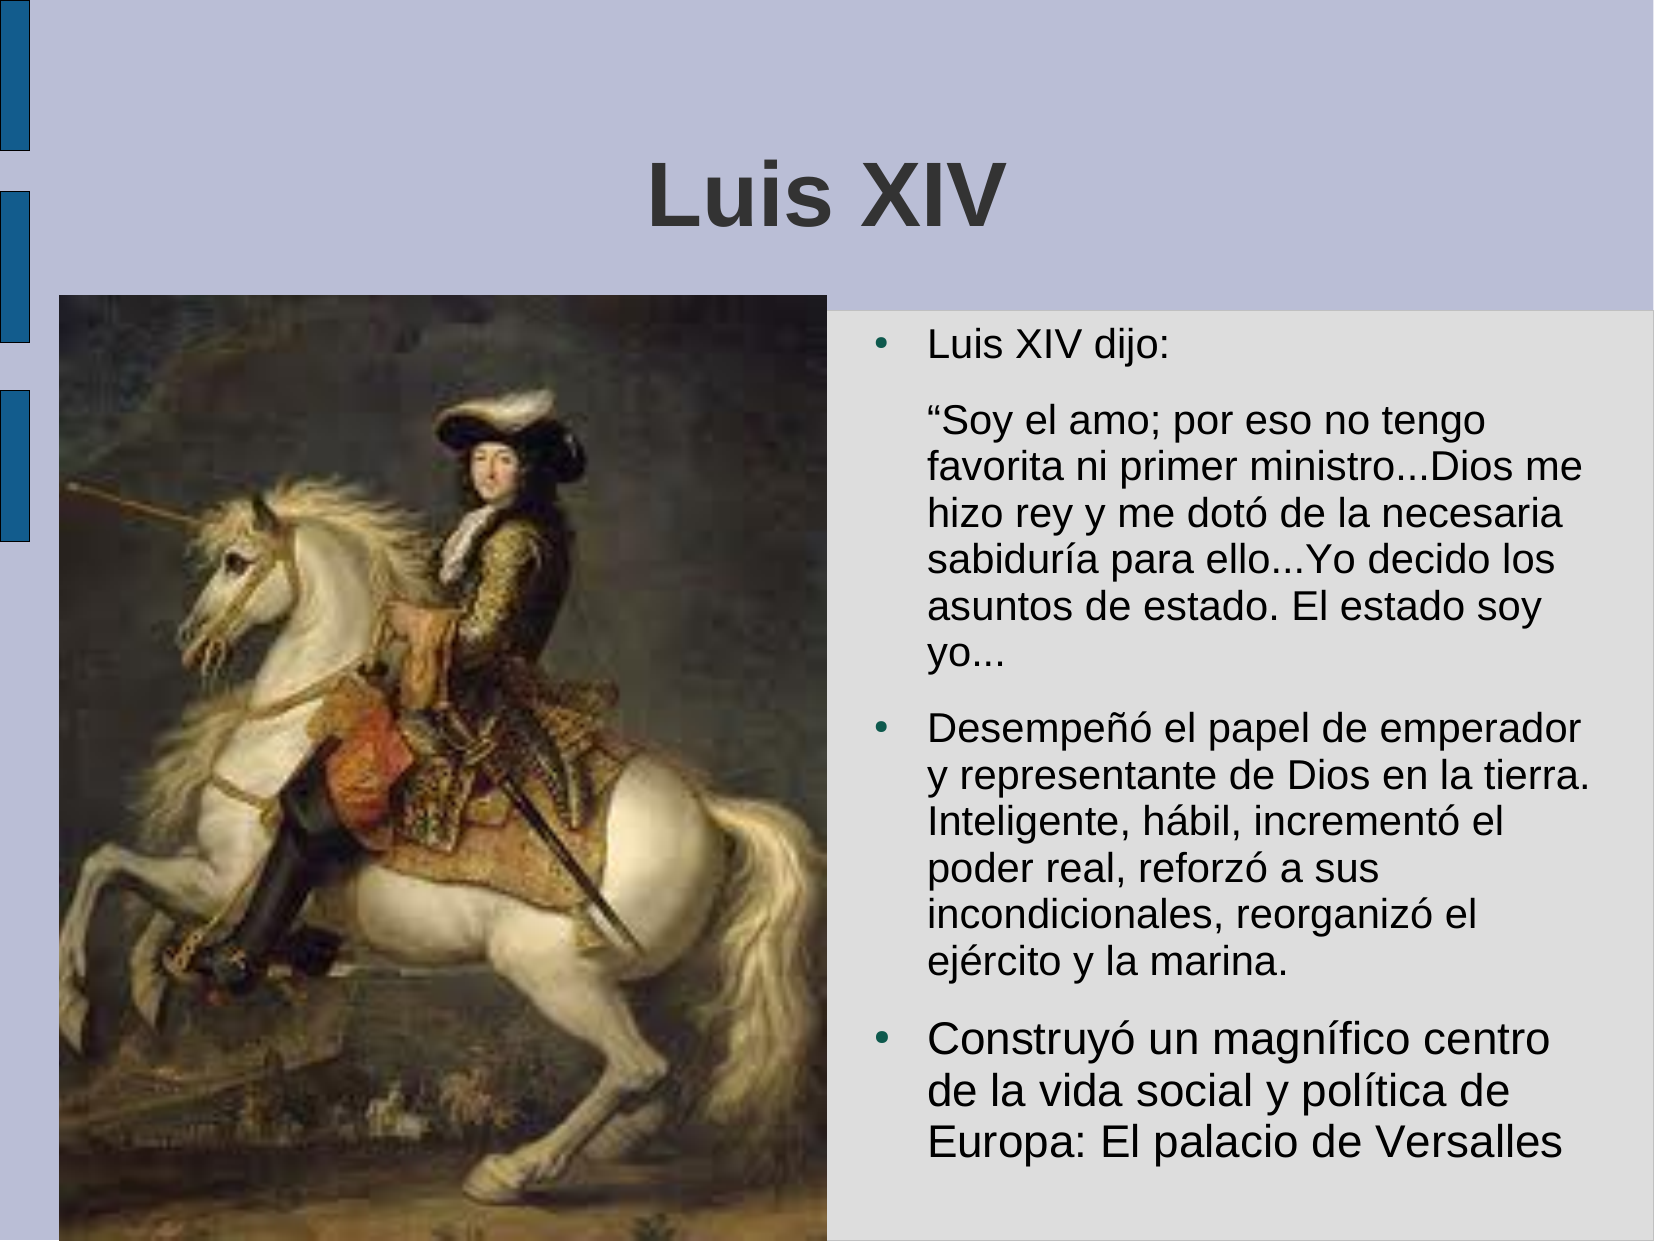

# Luis XIV
Luis XIV dijo:
“Soy el amo; por eso no tengo favorita ni primer ministro...Dios me hizo rey y me dotó de la necesaria sabiduría para ello...Yo decido los asuntos de estado. El estado soy yo...
Desempeñó el papel de emperador y representante de Dios en la tierra. Inteligente, hábil, incrementó el poder real, reforzó a sus incondicionales, reorganizó el ejército y la marina.
Construyó un magnífico centro de la vida social y política de Europa: El palacio de Versalles